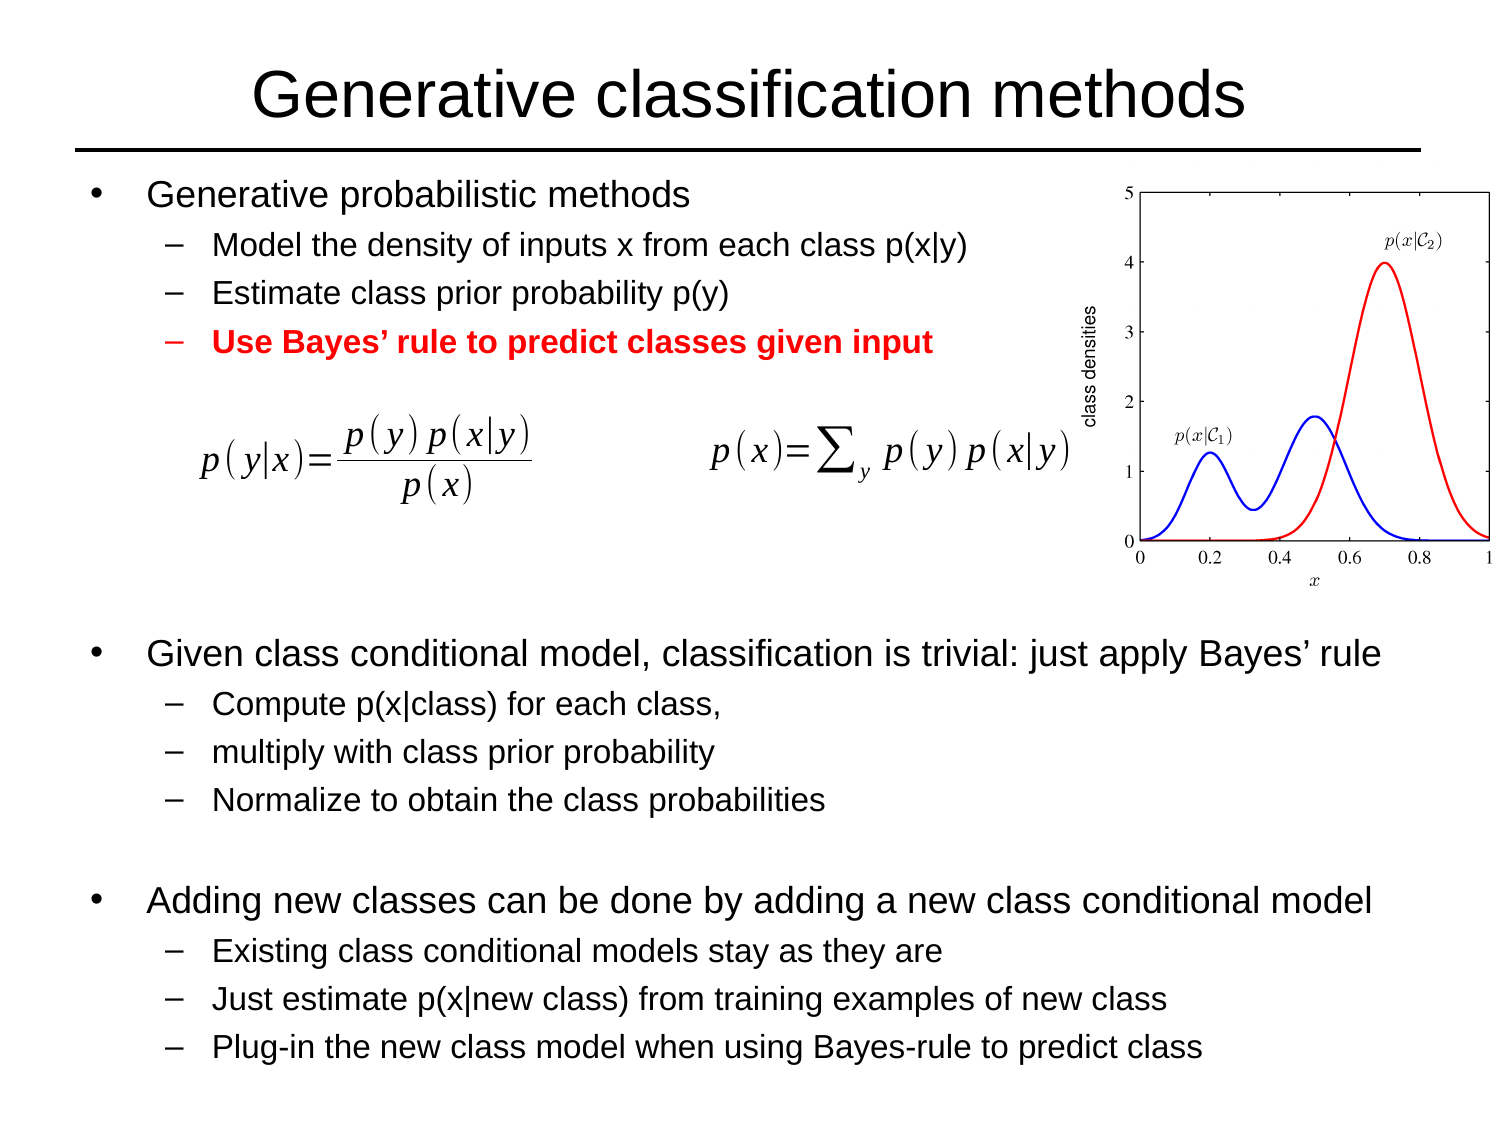

# Generative classification methods
Generative probabilistic methods
Model the density of inputs x from each class p(x|y)
Estimate class prior probability p(y)
Use Bayes’ rule to predict classes given input
Given class conditional model, classification is trivial: just apply Bayes’ rule
Compute p(x|class) for each class,
multiply with class prior probability
Normalize to obtain the class probabilities
Adding new classes can be done by adding a new class conditional model
Existing class conditional models stay as they are
Just estimate p(x|new class) from training examples of new class
Plug-in the new class model when using Bayes-rule to predict class